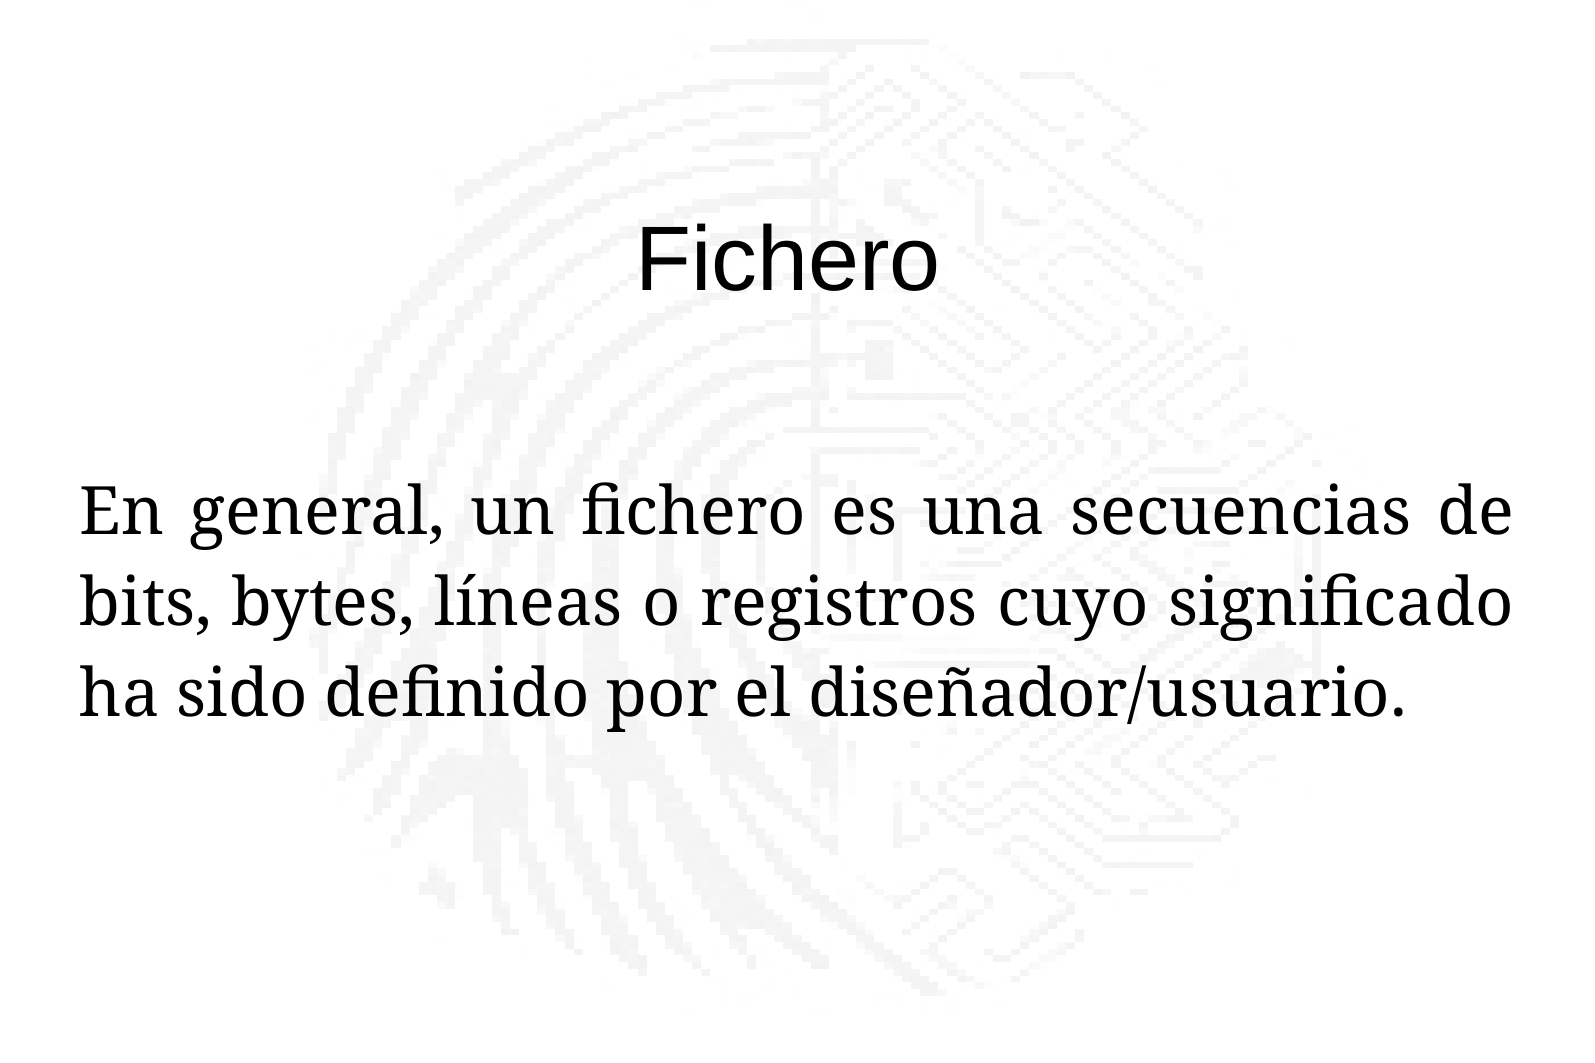

# Fichero
En general, un fichero es una secuencias de bits, bytes, líneas o registros cuyo significado ha sido definido por el diseñador/usuario.